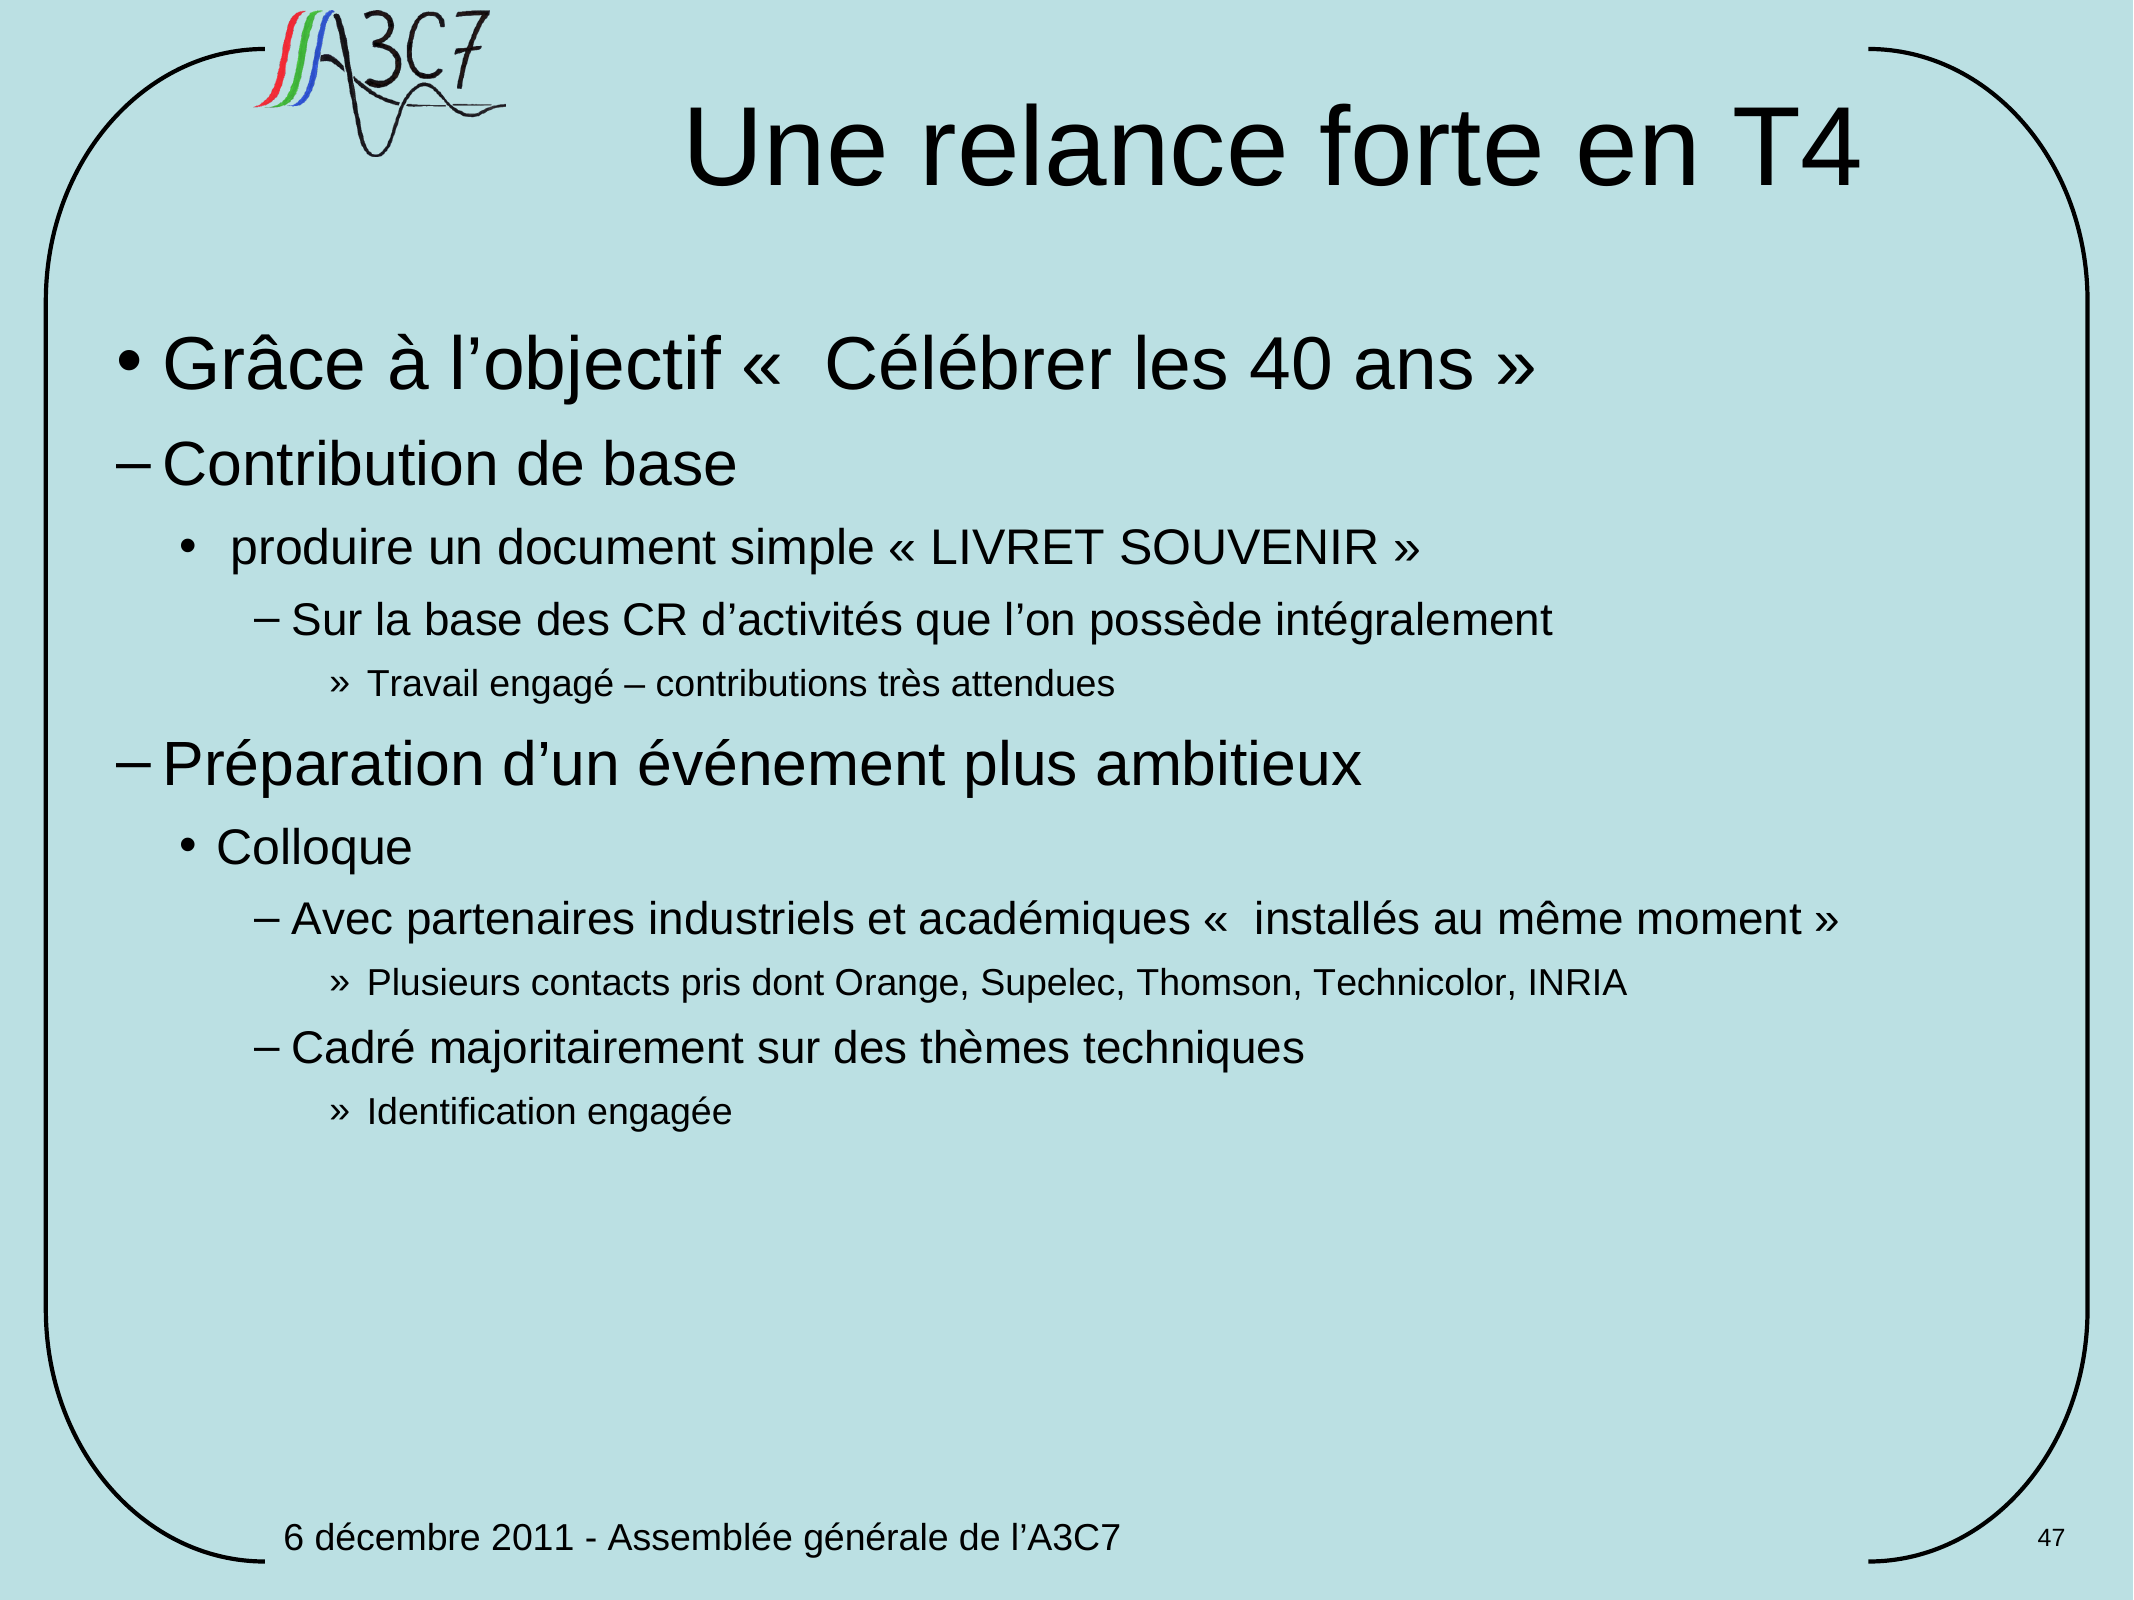

# Une relance forte en T4
Grâce à l’objectif «  Célébrer les 40 ans »
Contribution de base
 produire un document simple « LIVRET SOUVENIR »
Sur la base des CR d’activités que l’on possède intégralement
Travail engagé – contributions très attendues
Préparation d’un événement plus ambitieux
Colloque
Avec partenaires industriels et académiques «  installés au même moment »
Plusieurs contacts pris dont Orange, Supelec, Thomson, Technicolor, INRIA
Cadré majoritairement sur des thèmes techniques
Identification engagée
6 décembre 2011 - Assemblée générale de l’A3C7
47